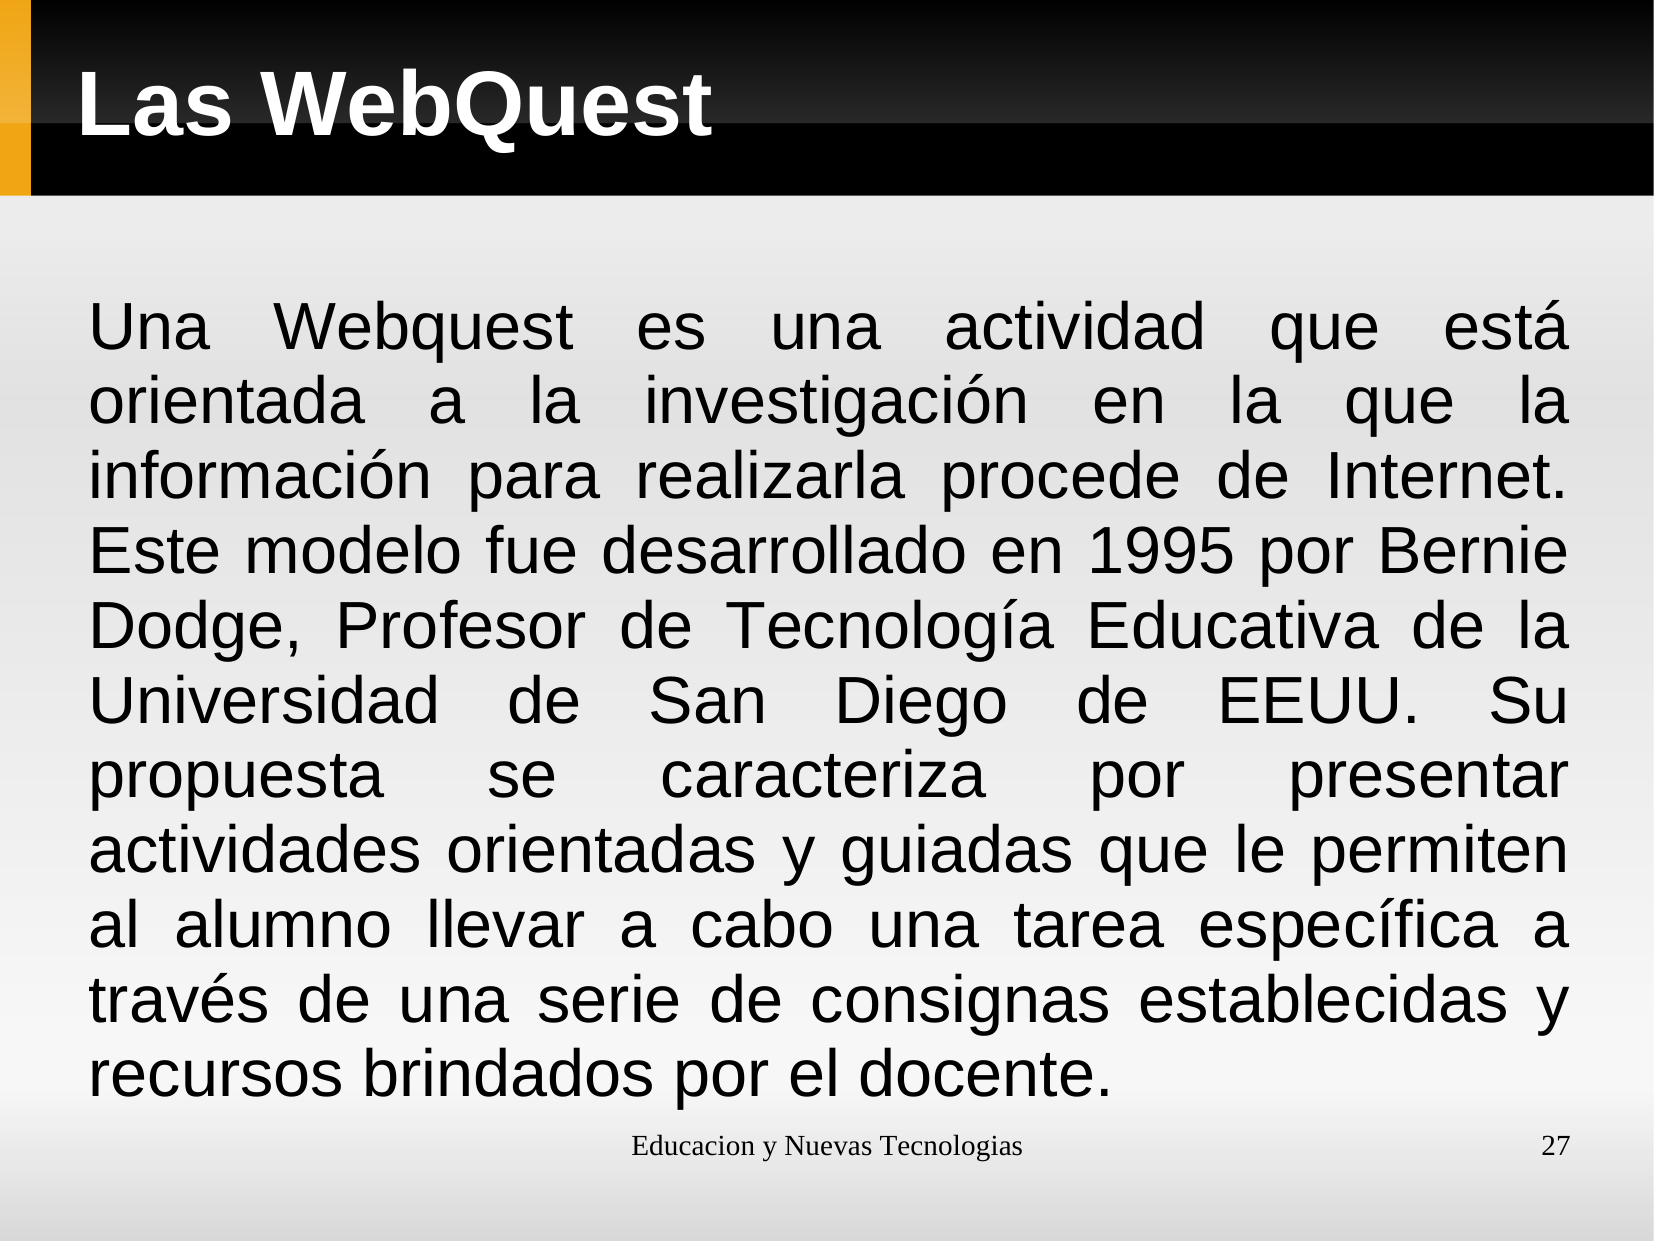

# Las WebQuest
Una Webquest es una actividad que está orientada a la investigación en la que la información para realizarla procede de Internet. Este modelo fue desarrollado en 1995 por Bernie Dodge, Profesor de Tecnología Educativa de la Universidad de San Diego de EEUU. Su propuesta se caracteriza por presentar actividades orientadas y guiadas que le permiten al alumno llevar a cabo una tarea específica a través de una serie de consignas establecidas y recursos brindados por el docente.
Educacion y Nuevas Tecnologias
27